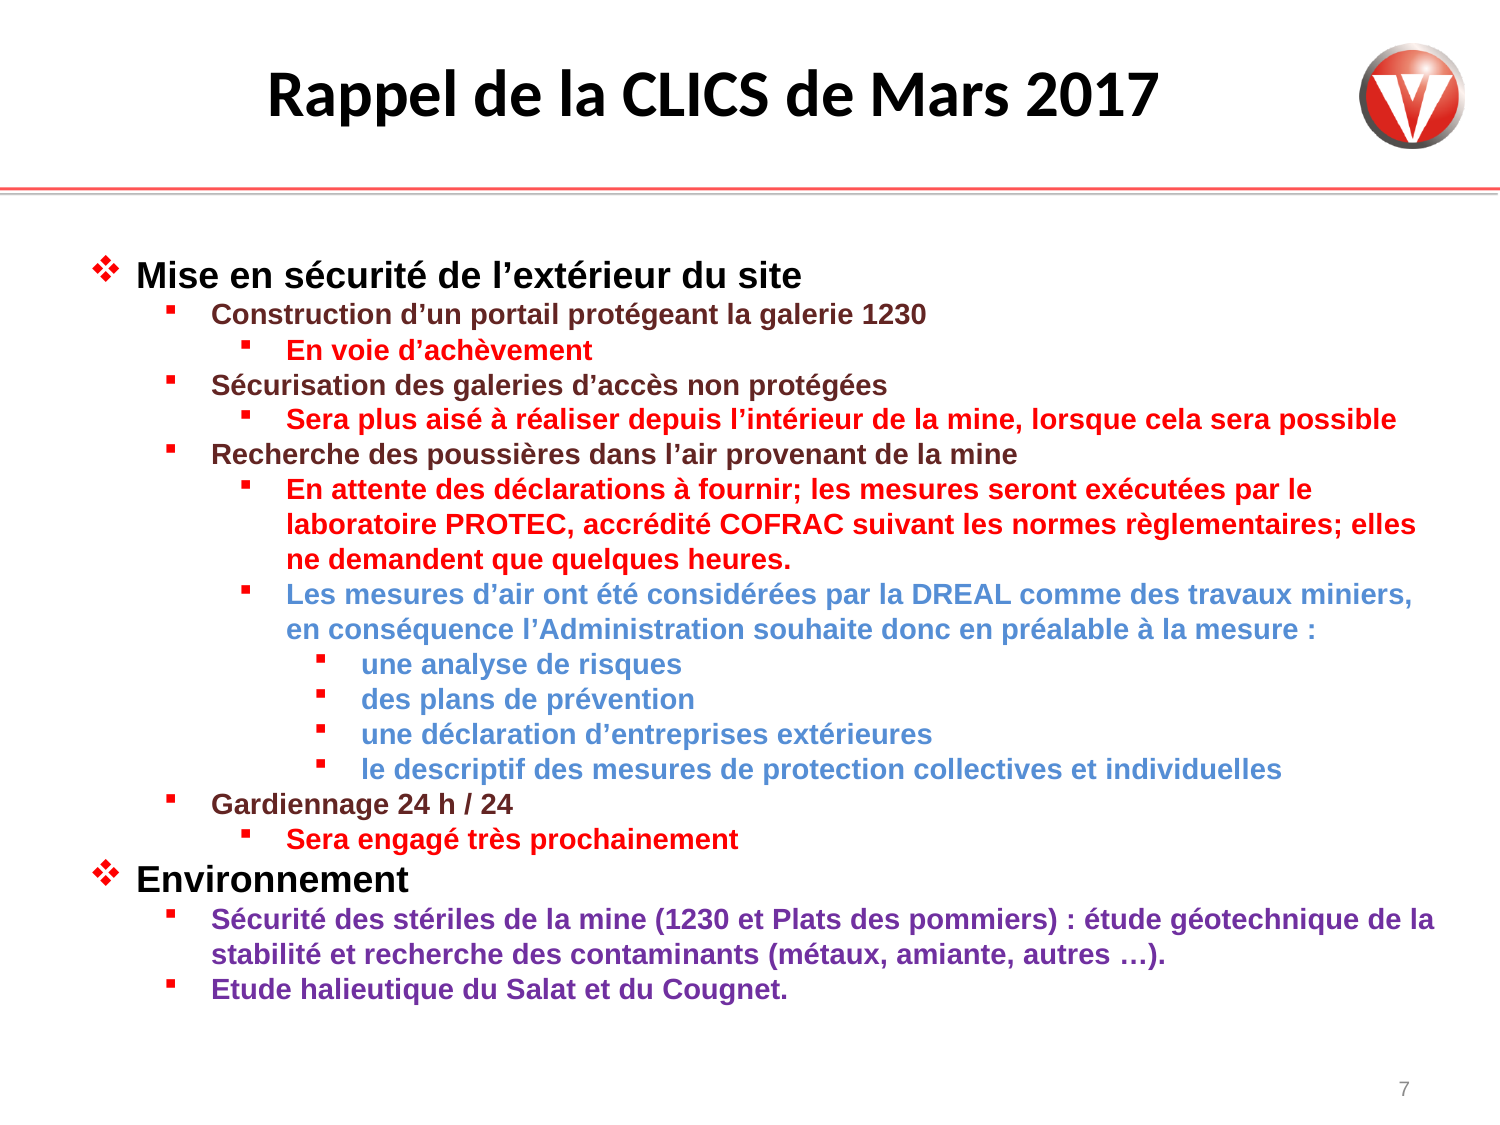

Rappel de la CLICS de Mars 2017
Mise en sécurité de l’extérieur du site
Construction d’un portail protégeant la galerie 1230
En voie d’achèvement
Sécurisation des galeries d’accès non protégées
Sera plus aisé à réaliser depuis l’intérieur de la mine, lorsque cela sera possible
Recherche des poussières dans l’air provenant de la mine
En attente des déclarations à fournir; les mesures seront exécutées par le laboratoire PROTEC, accrédité COFRAC suivant les normes règlementaires; elles ne demandent que quelques heures.
Les mesures d’air ont été considérées par la DREAL comme des travaux miniers, en conséquence l’Administration souhaite donc en préalable à la mesure :
une analyse de risques
des plans de prévention
une déclaration d’entreprises extérieures
le descriptif des mesures de protection collectives et individuelles
Gardiennage 24 h / 24
Sera engagé très prochainement
Environnement
Sécurité des stériles de la mine (1230 et Plats des pommiers) : étude géotechnique de la stabilité et recherche des contaminants (métaux, amiante, autres …).
Etude halieutique du Salat et du Cougnet.